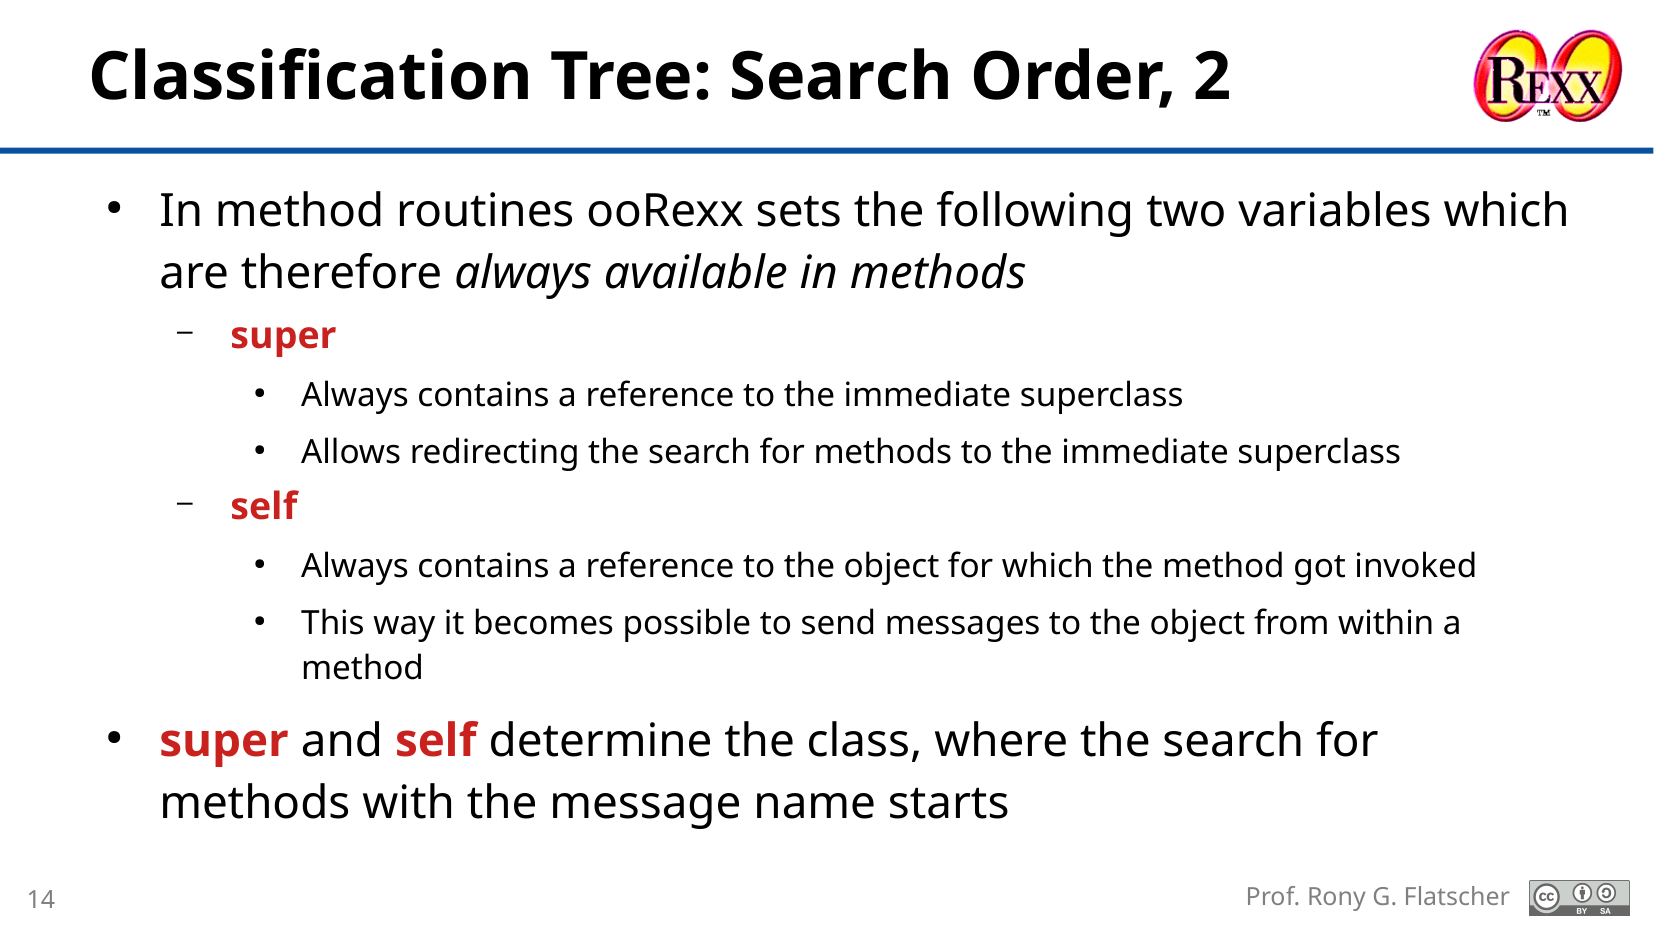

# Classification Tree: Search Order, 2
In method routines ooRexx sets the following two variables which are therefore always available in methods
super
Always contains a reference to the immediate superclass
Allows redirecting the search for methods to the immediate superclass
self
Always contains a reference to the object for which the method got invoked
This way it becomes possible to send messages to the object from within a method
super and self determine the class, where the search for methods with the message name starts